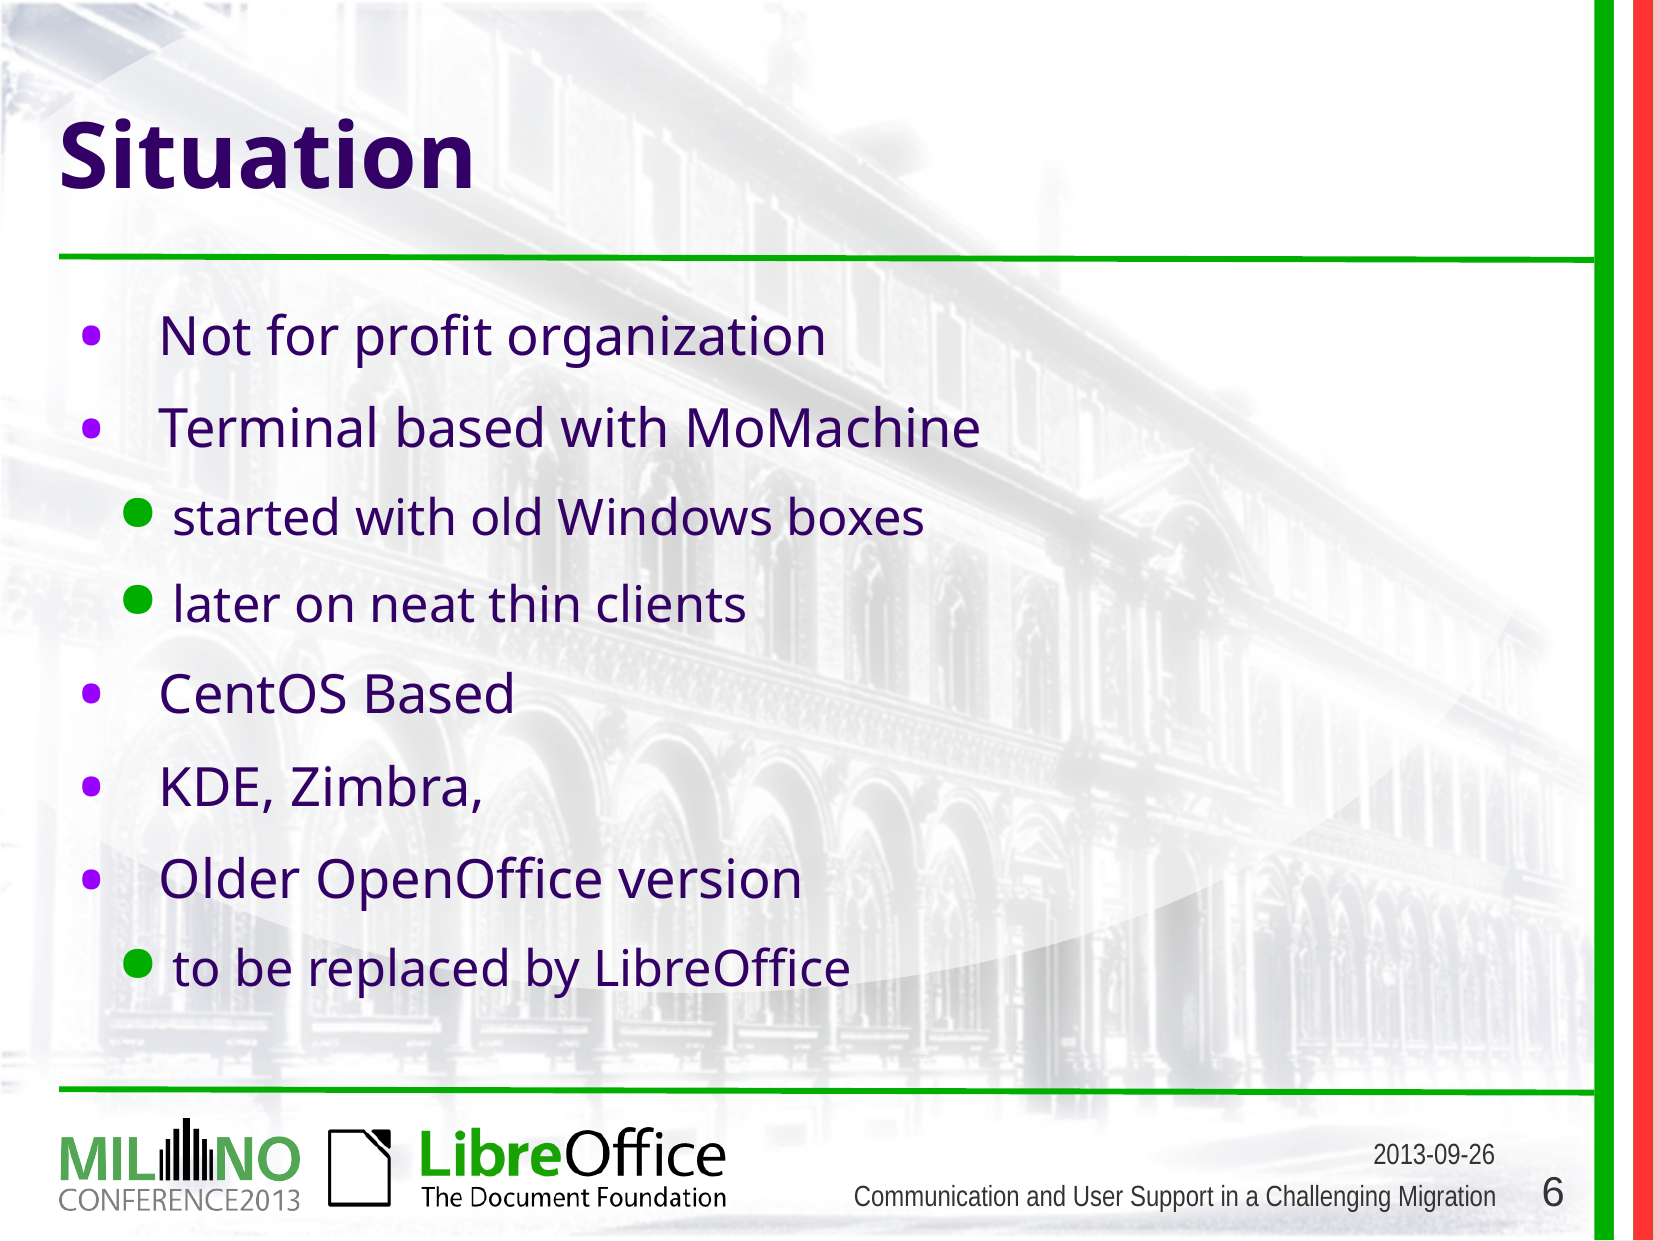

# Situation
Not for profit organization
Terminal based with MoMachine
started with old Windows boxes
later on neat thin clients
CentOS Based
KDE, Zimbra,
Older OpenOffice version
to be replaced by LibreOffice
2013-09-26
6
Communication and User Support in a Challenging Migration